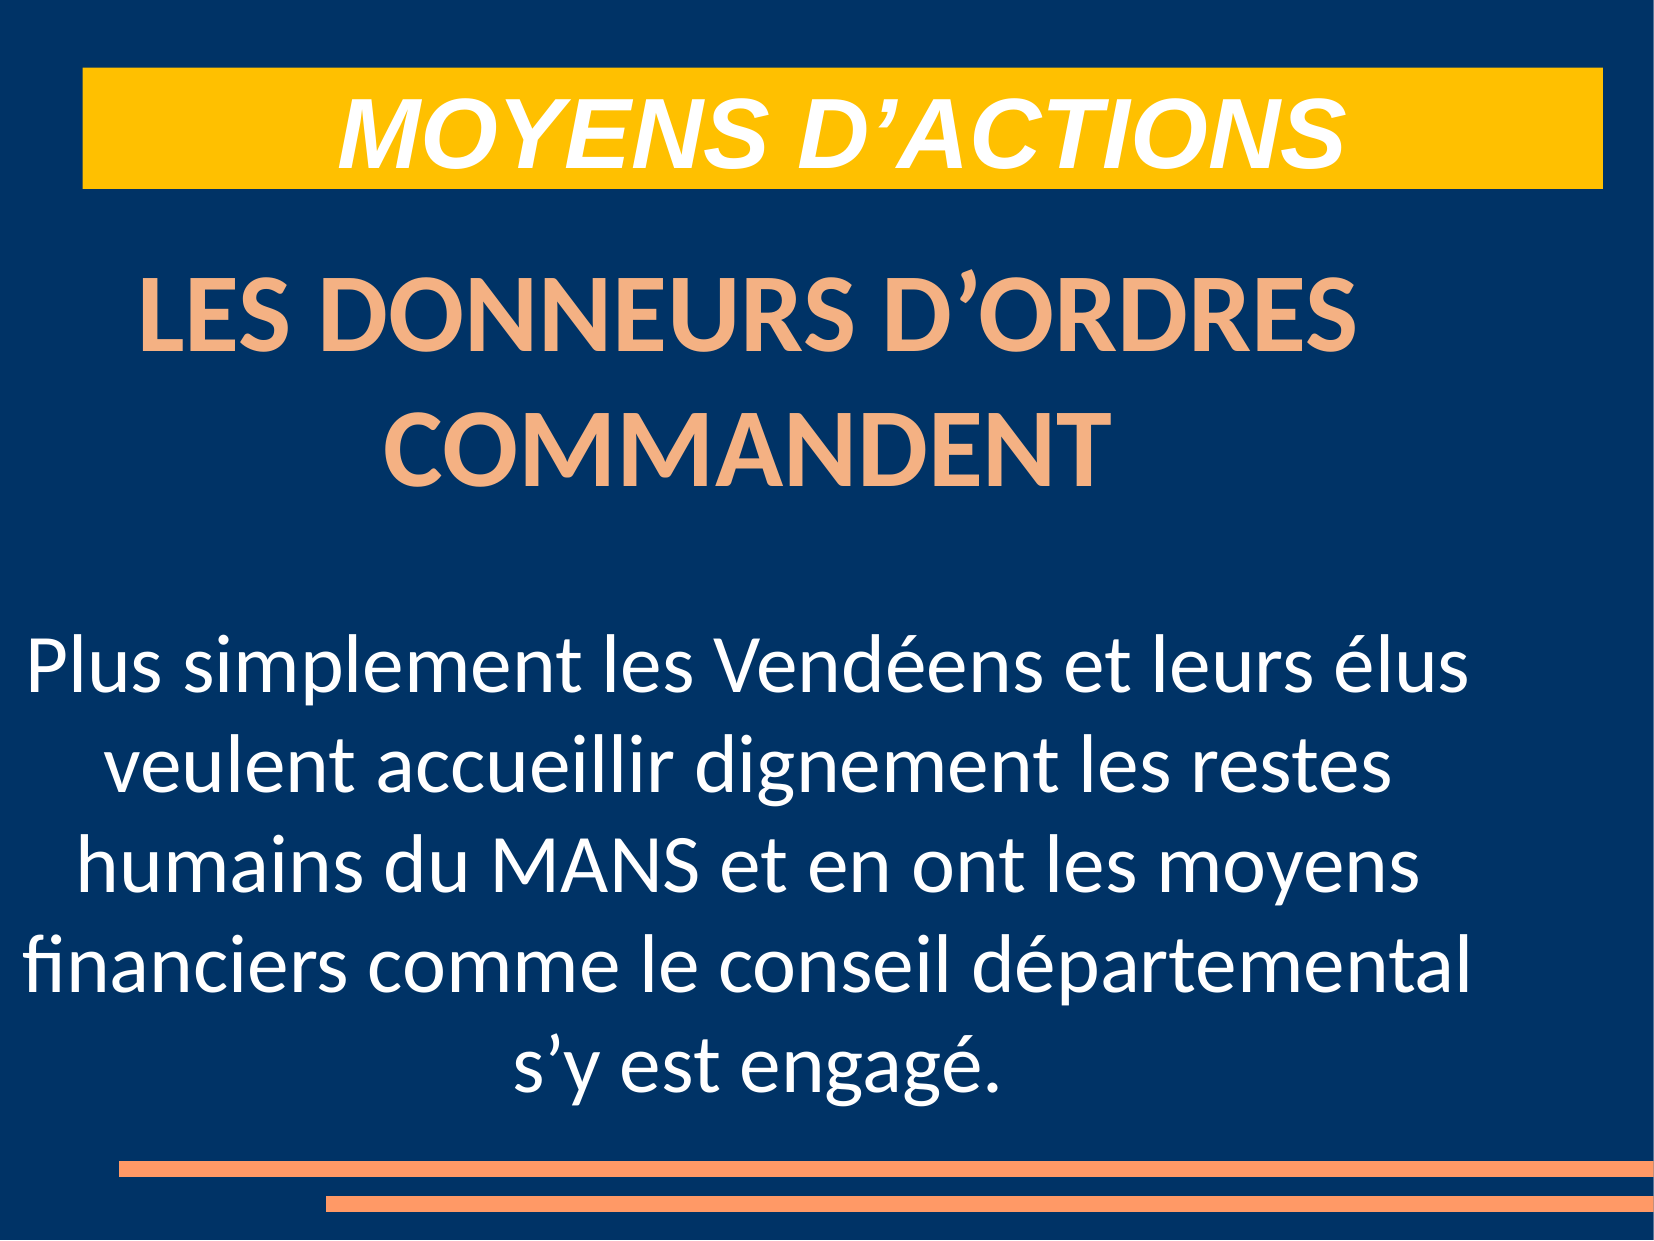

# MOYENS D’ACTIONS
LES DONNEURS D’ORDRES COMMANDENT
Plus simplement les Vendéens et leurs élus veulent accueillir dignement les restes humains du MANS et en ont les moyens financiers comme le conseil départemental
 s’y est engagé.